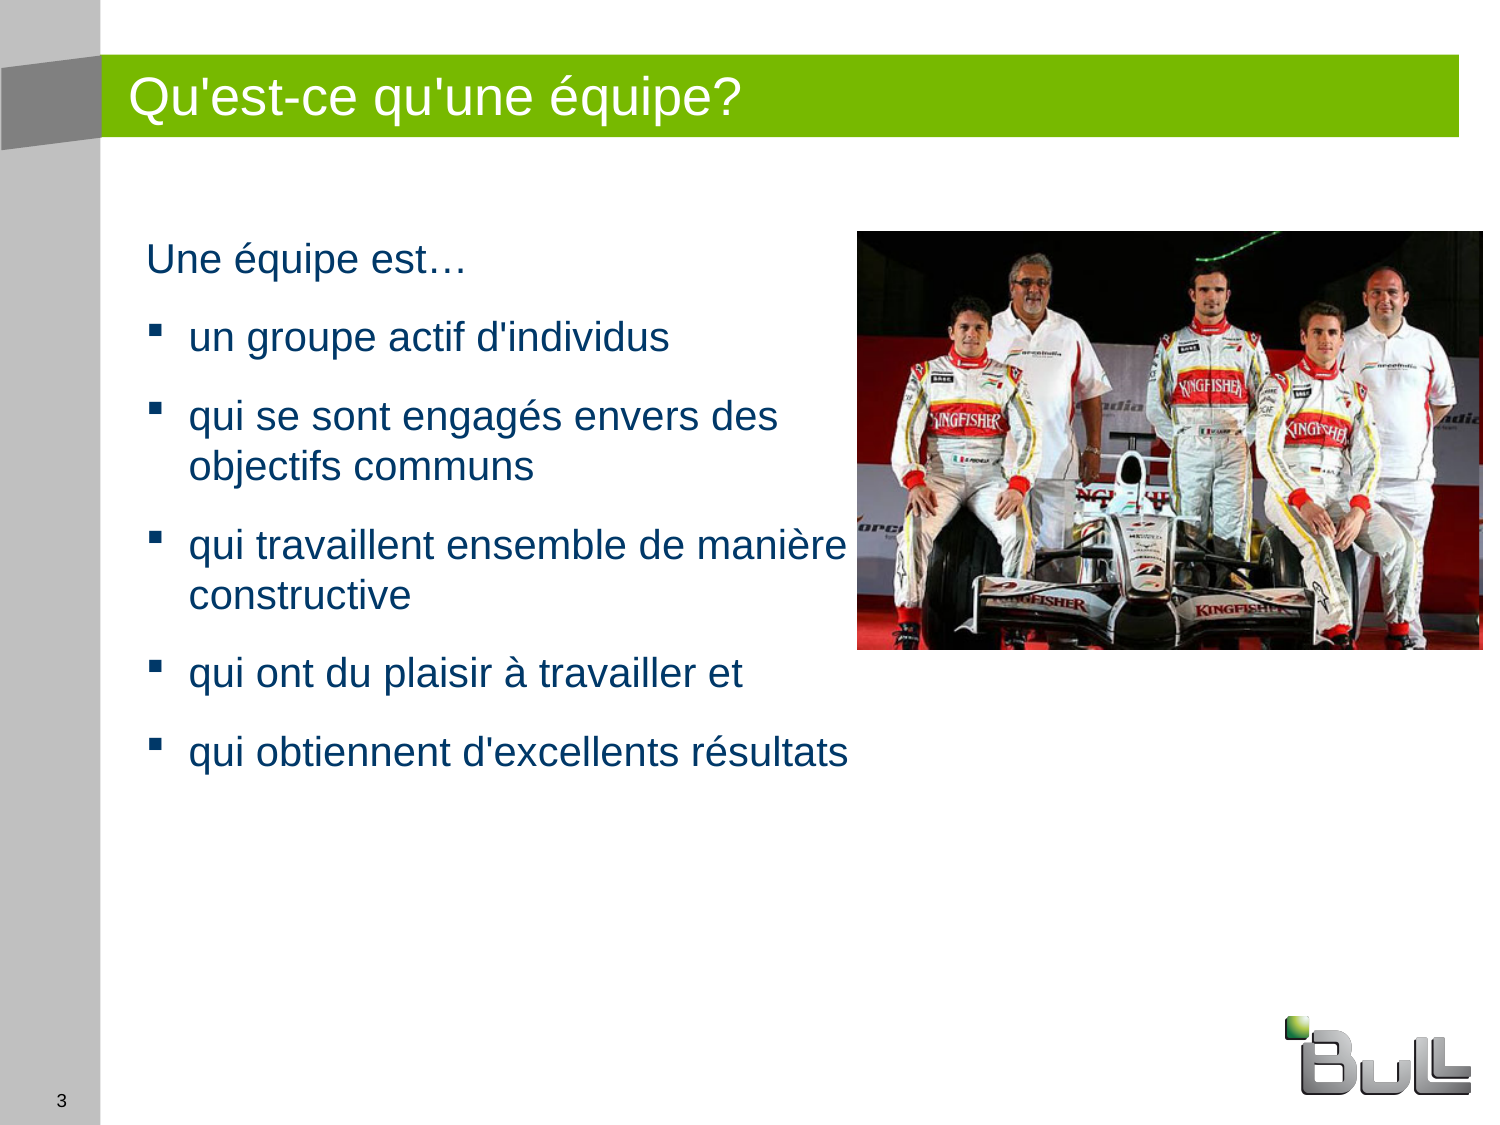

Qu'est-ce qu'une équipe?
Une équipe est…
un groupe actif d'individus
qui se sont engagés envers des objectifs communs
qui travaillent ensemble de manière constructive
qui ont du plaisir à travailler et
qui obtiennent d'excellents résultats